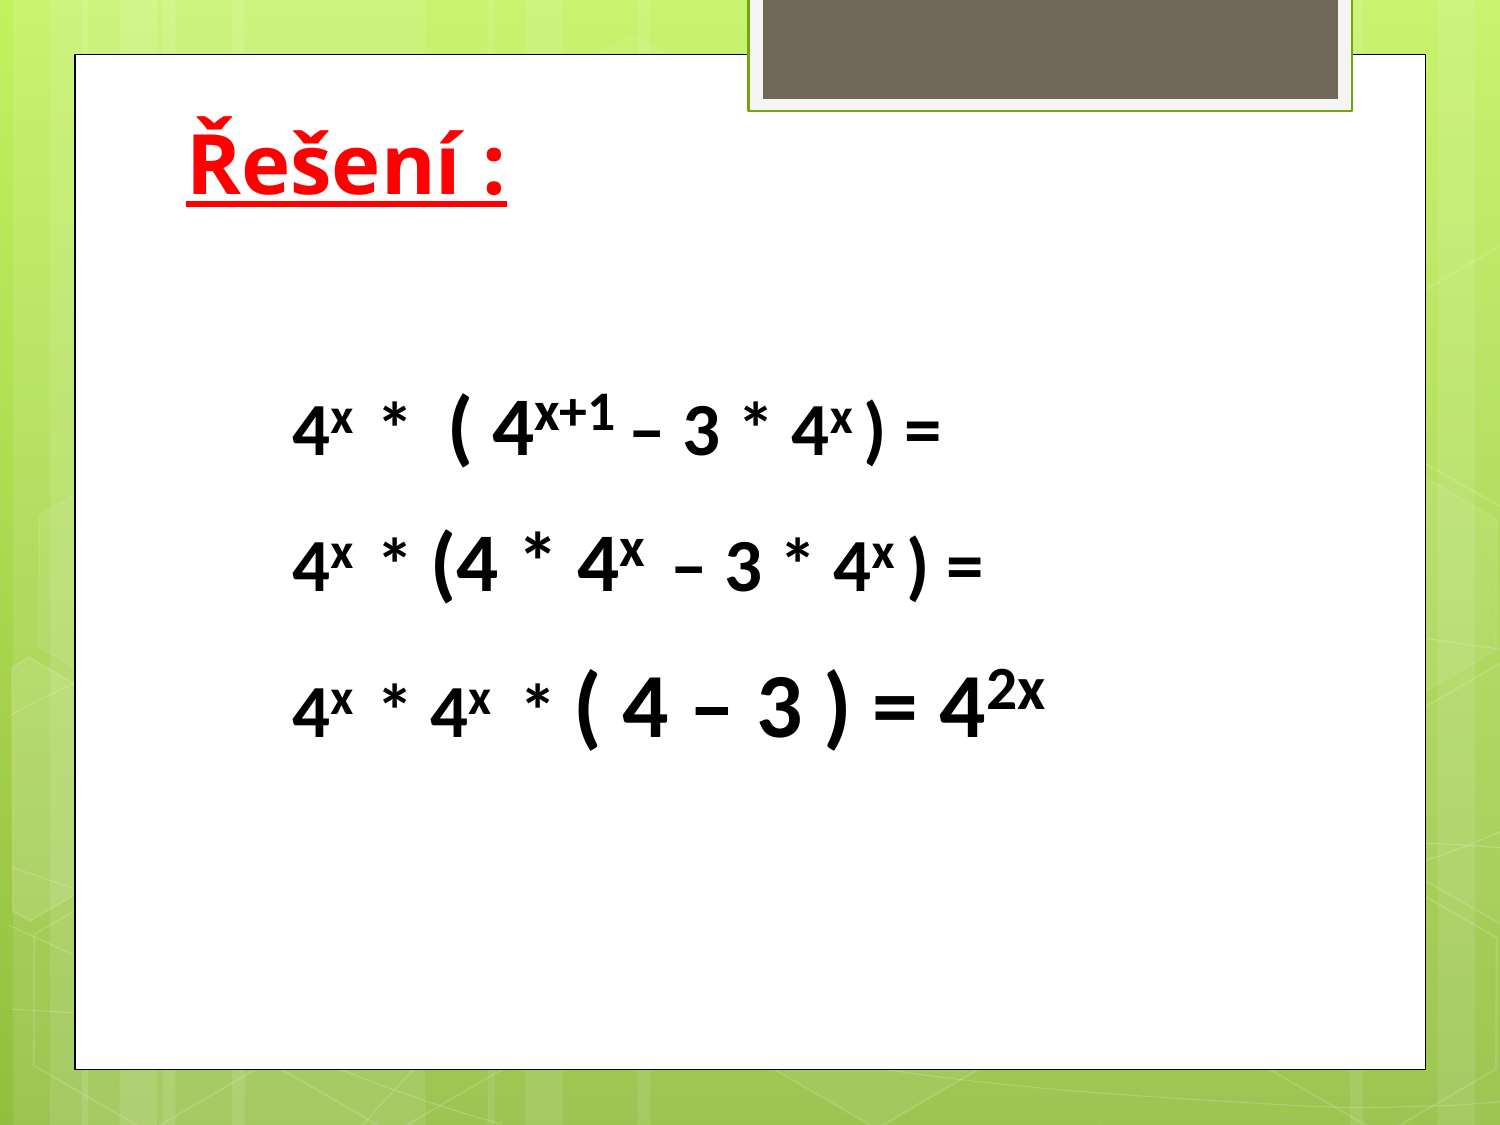

# Řešení :
4x * ( 4x+1 – 3 * 4x ) =
4x * (4 * 4x – 3 * 4x ) =
4x * 4x * ( 4 – 3 ) = 42x